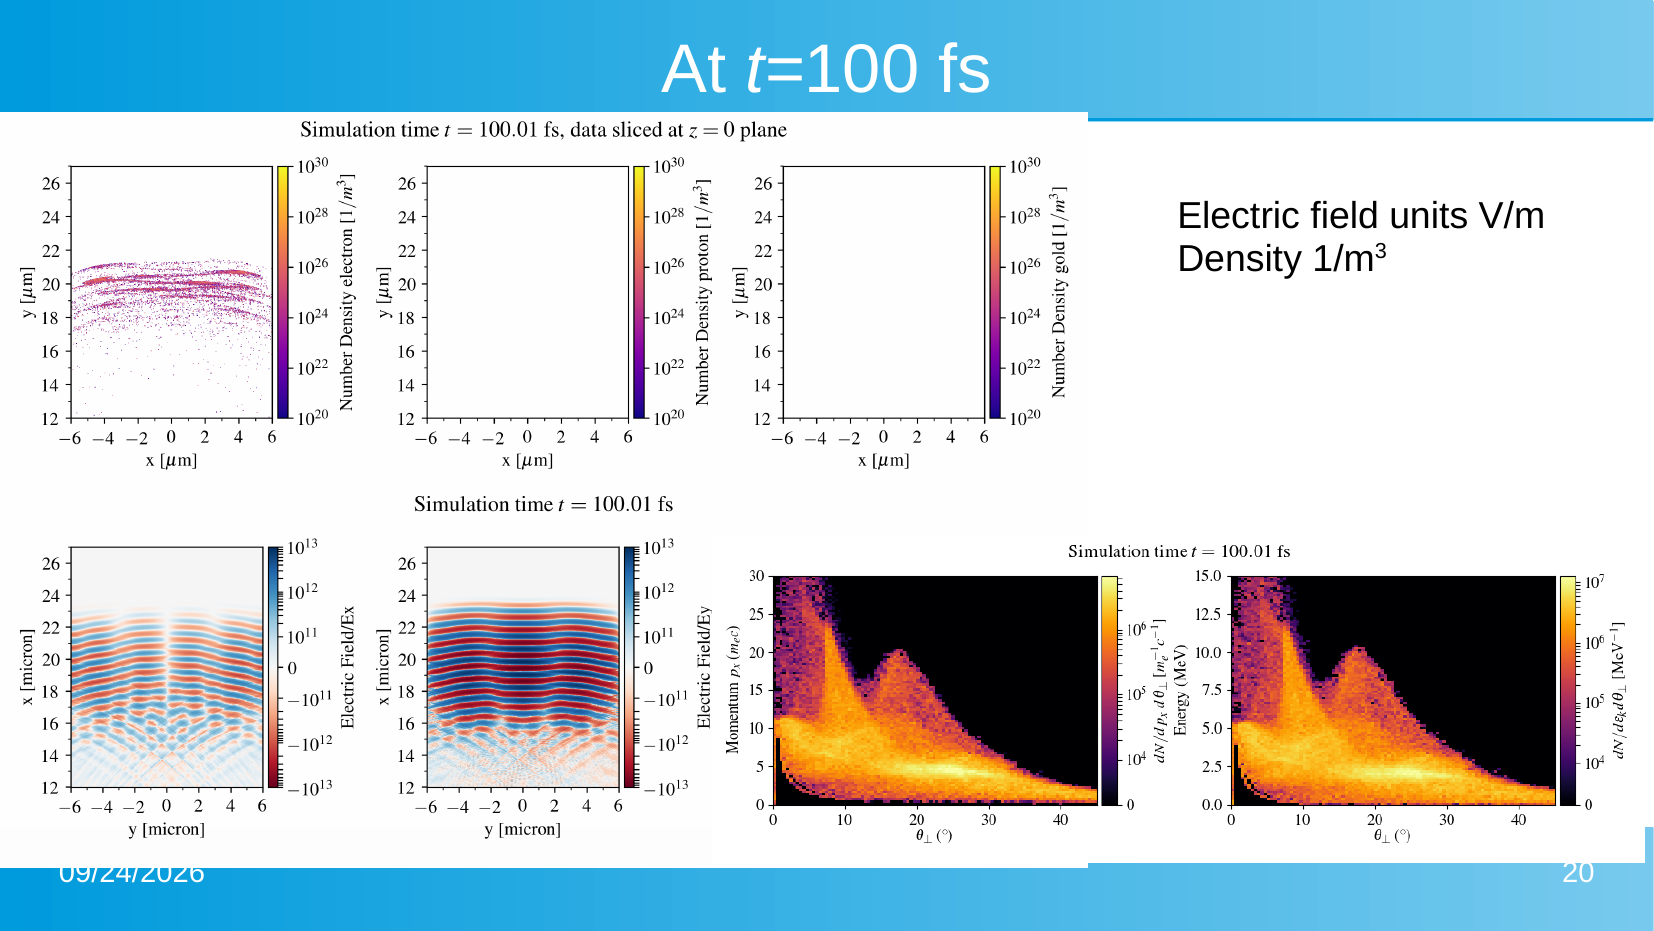

# At t=100 fs
Electric field units V/m
Density 1/m3
20